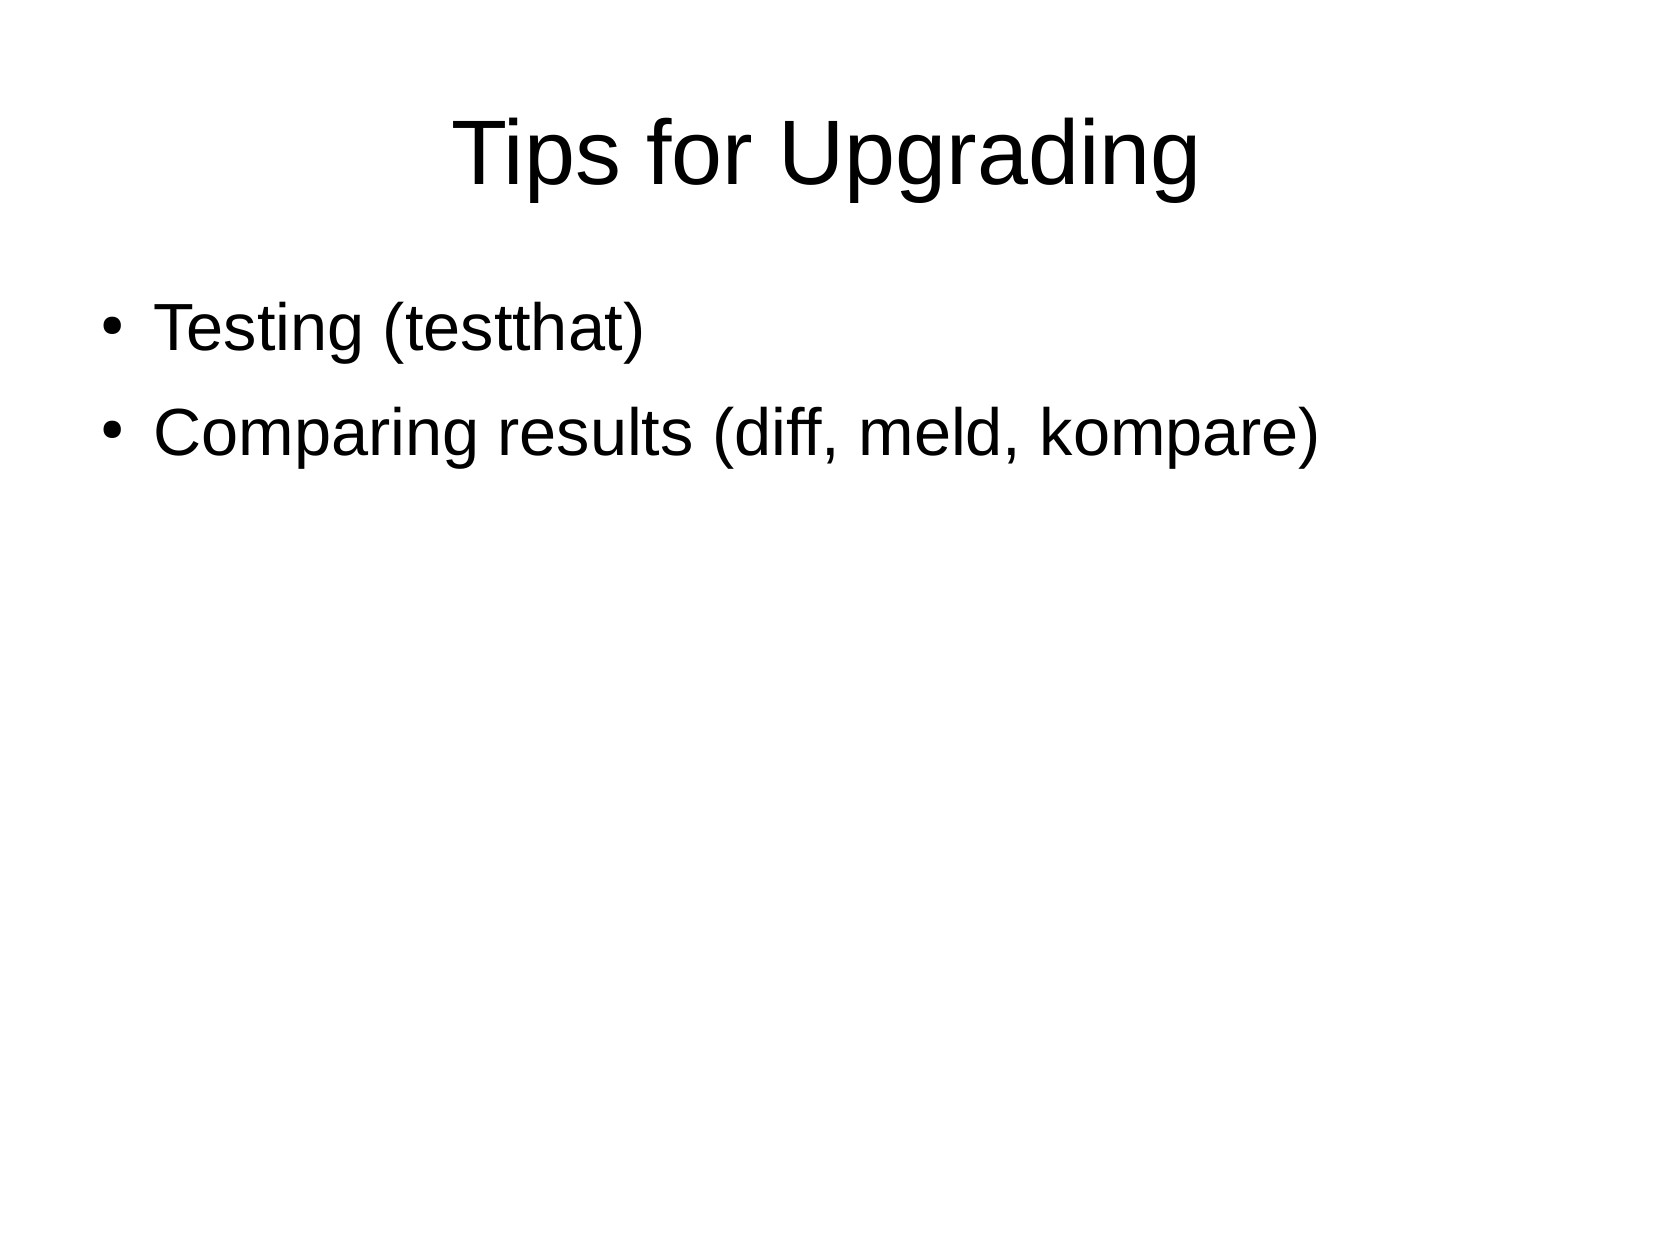

# Tips for Upgrading
Testing (testthat)
Comparing results (diff, meld, kompare)